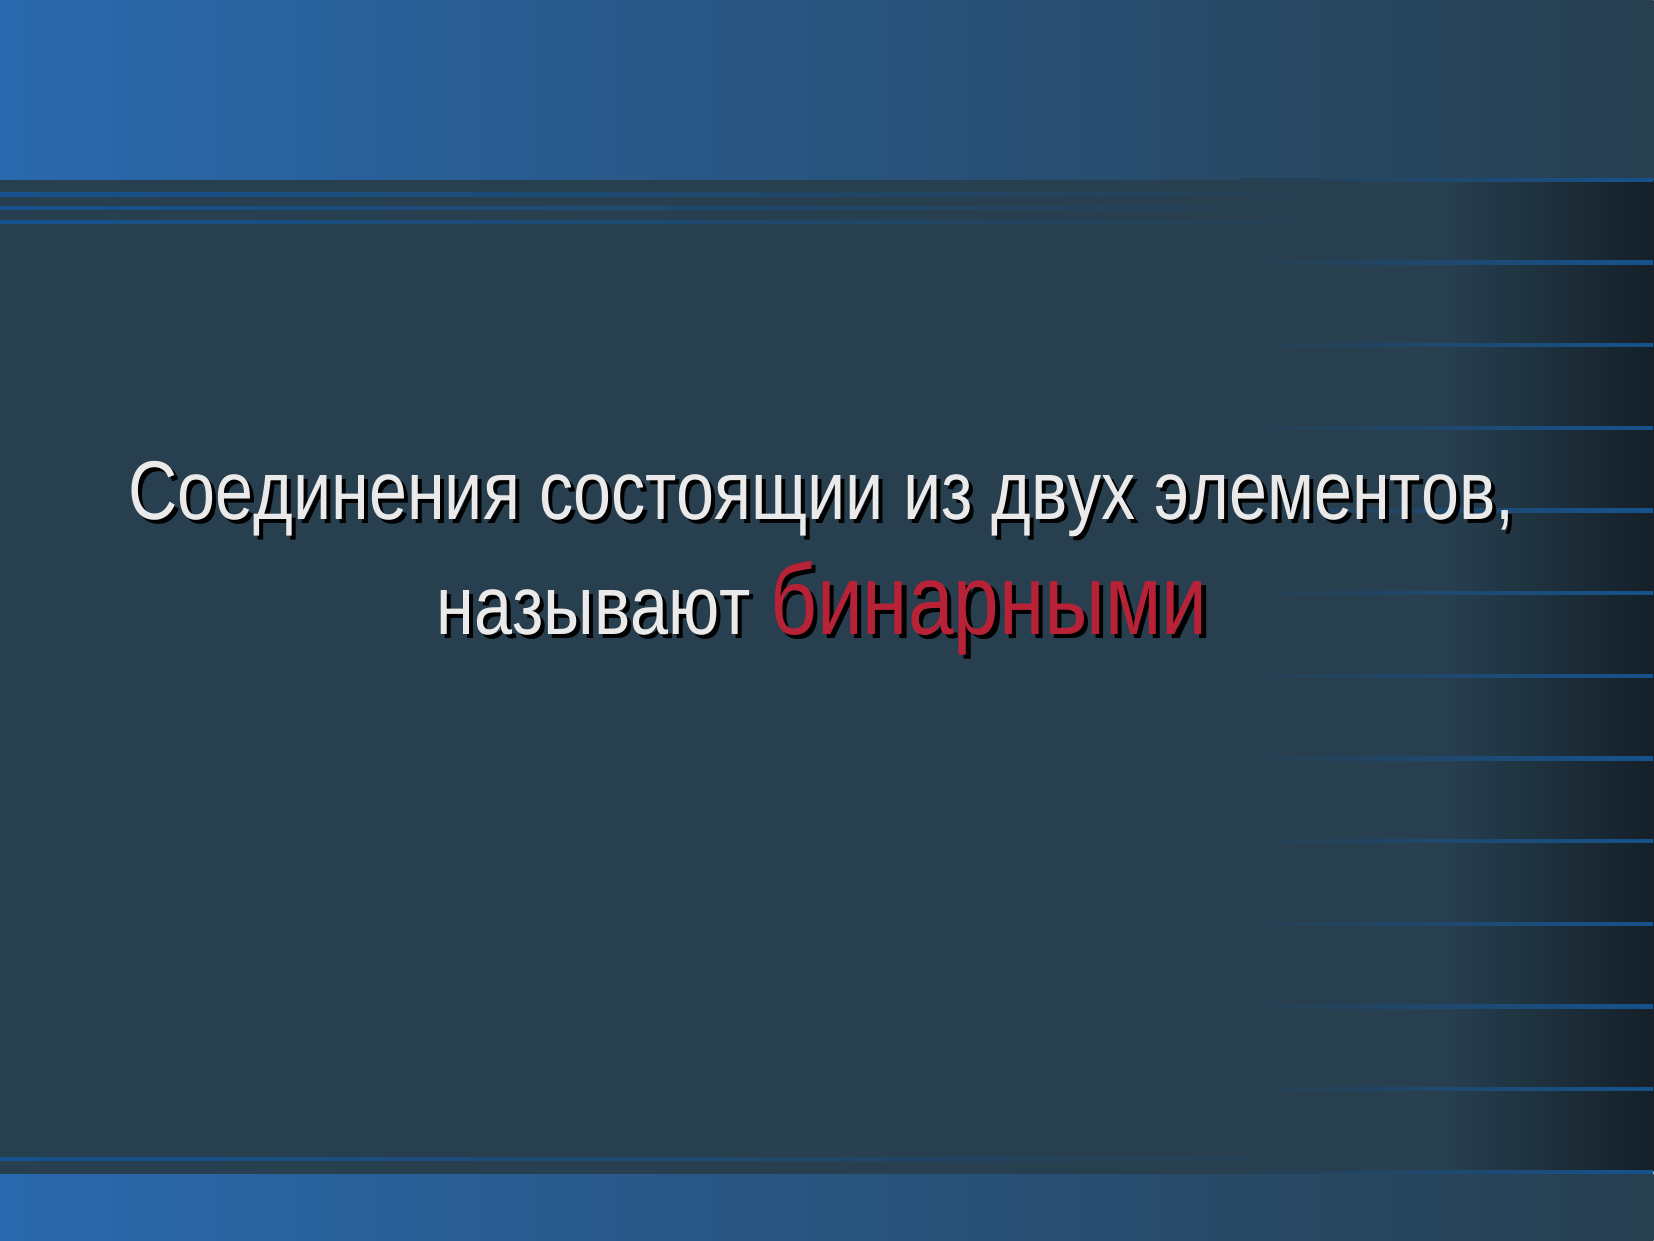

# Соединения состоящии из двух элементов, называют бинарными